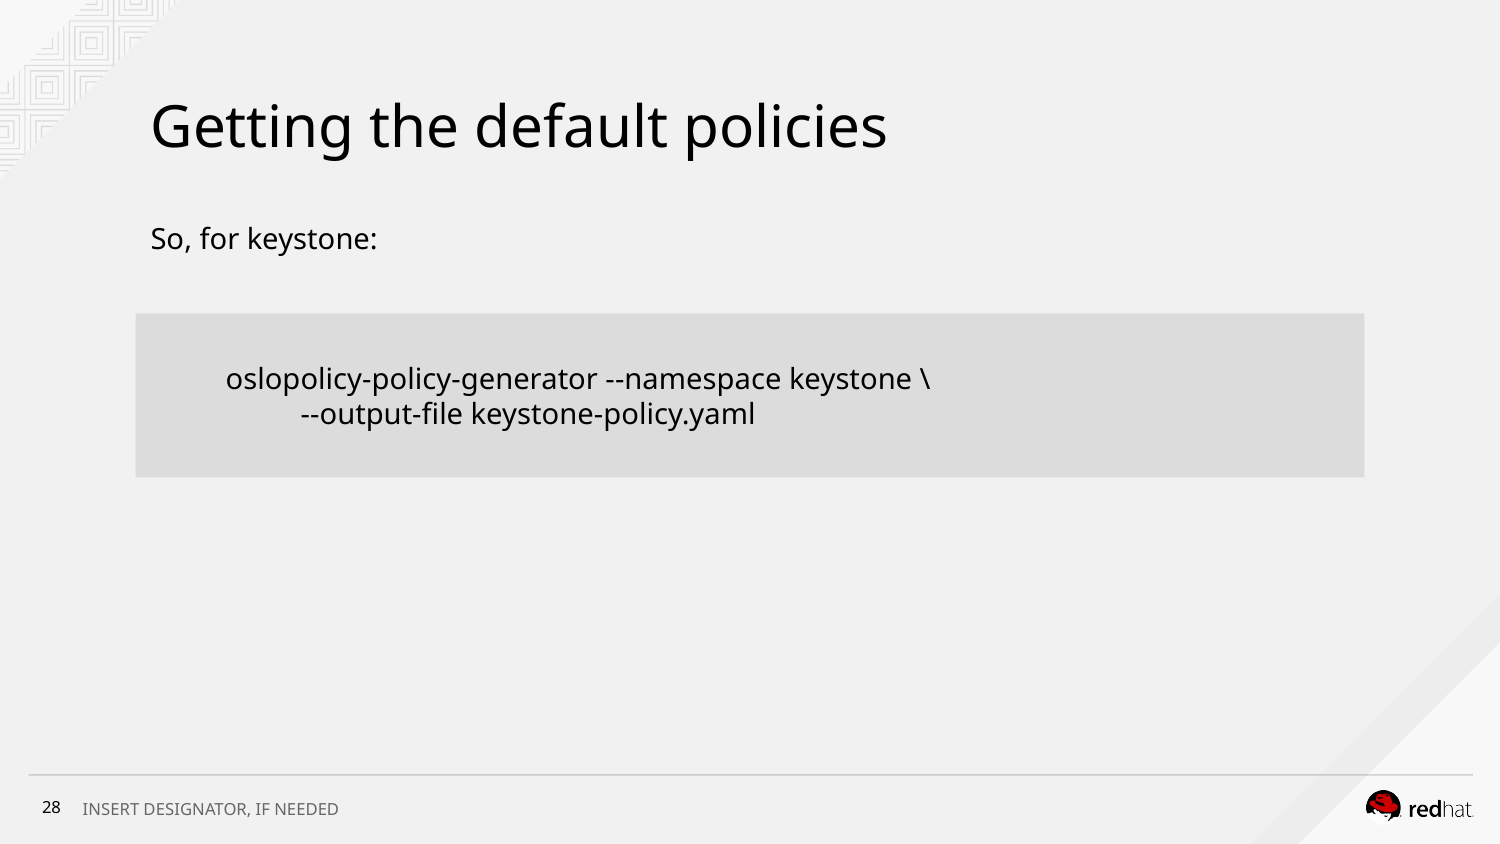

# Getting the default policies
So, for keystone:
oslopolicy-policy-generator --namespace keystone \
--output-file keystone-policy.yaml